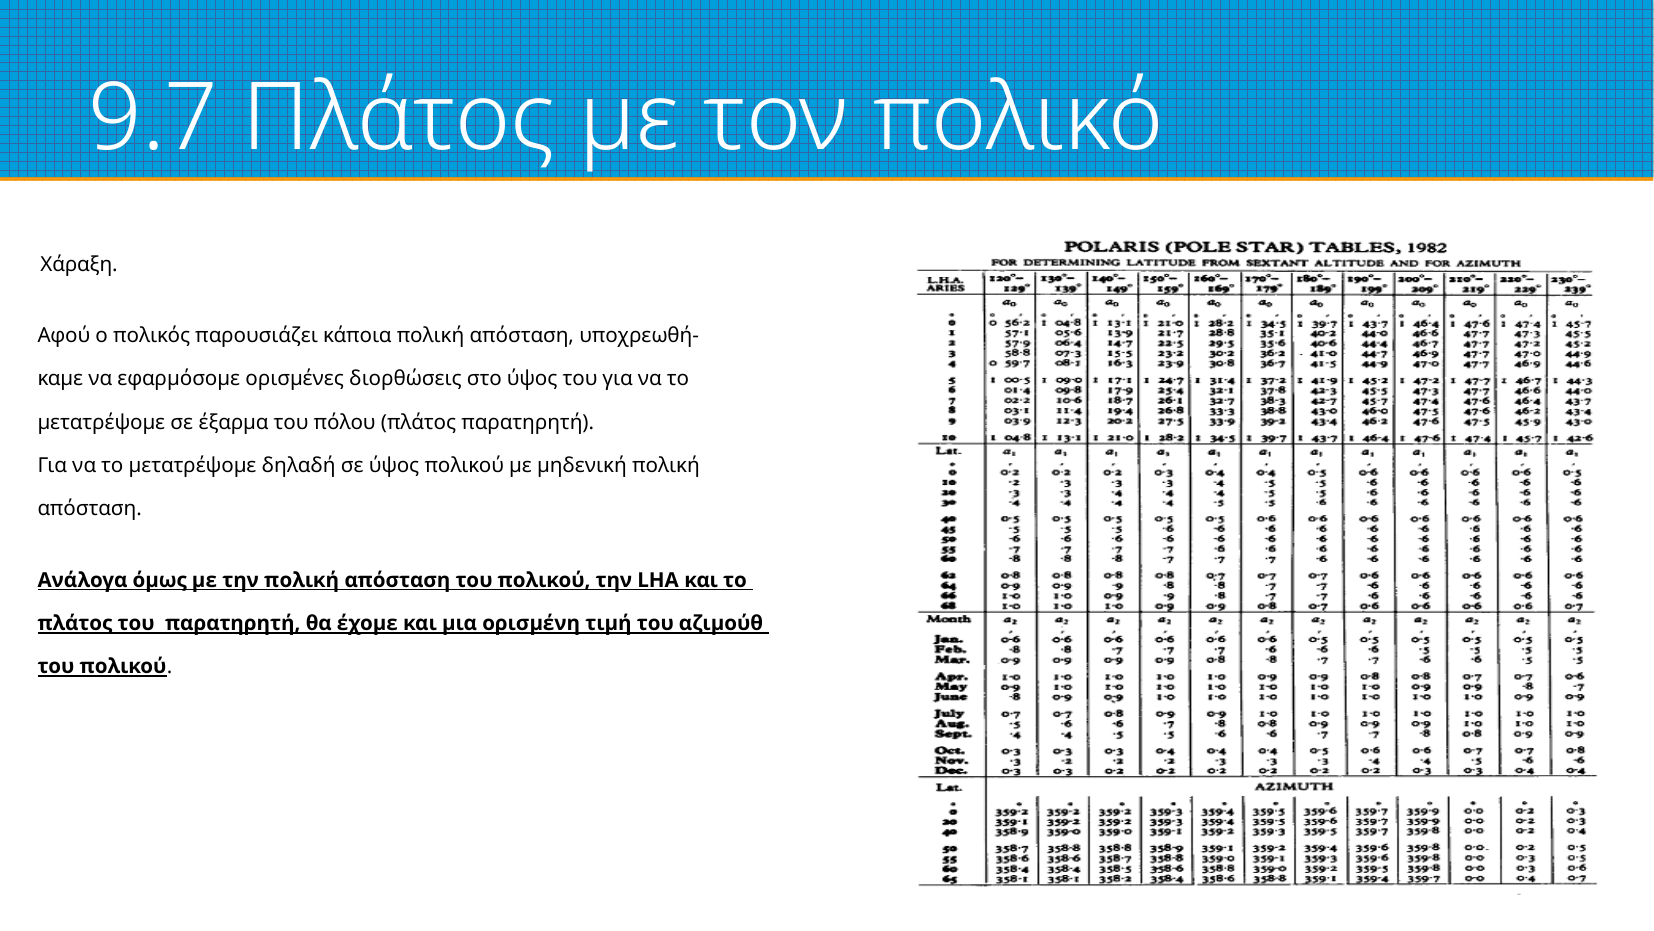

# 9.7 Πλάτος με τον πολικό
 Χάραξη.
Αφού ο πολικός παρουσιάζει κάποια πολική απόσταση, υποχρεωθή-
καμε να εφαρμόσοµε ορισμένες διορθώσεις στο ύψος του για να το
μετατρέψομε σε έξαρµα του πόλου (πλάτος παρατηρητή).
Για να το μετατρέψοµε δηλαδή σε ύψος πολικού µε μηδενική πολική
απόσταση.
Ανάλογα όμως με την πολική απόσταση του πολικού, την LHΑ και το
πλάτος του παρατηρητή, θα έχομε και μια ορισμένη τιμή του αζιµούθ
του πολικού.